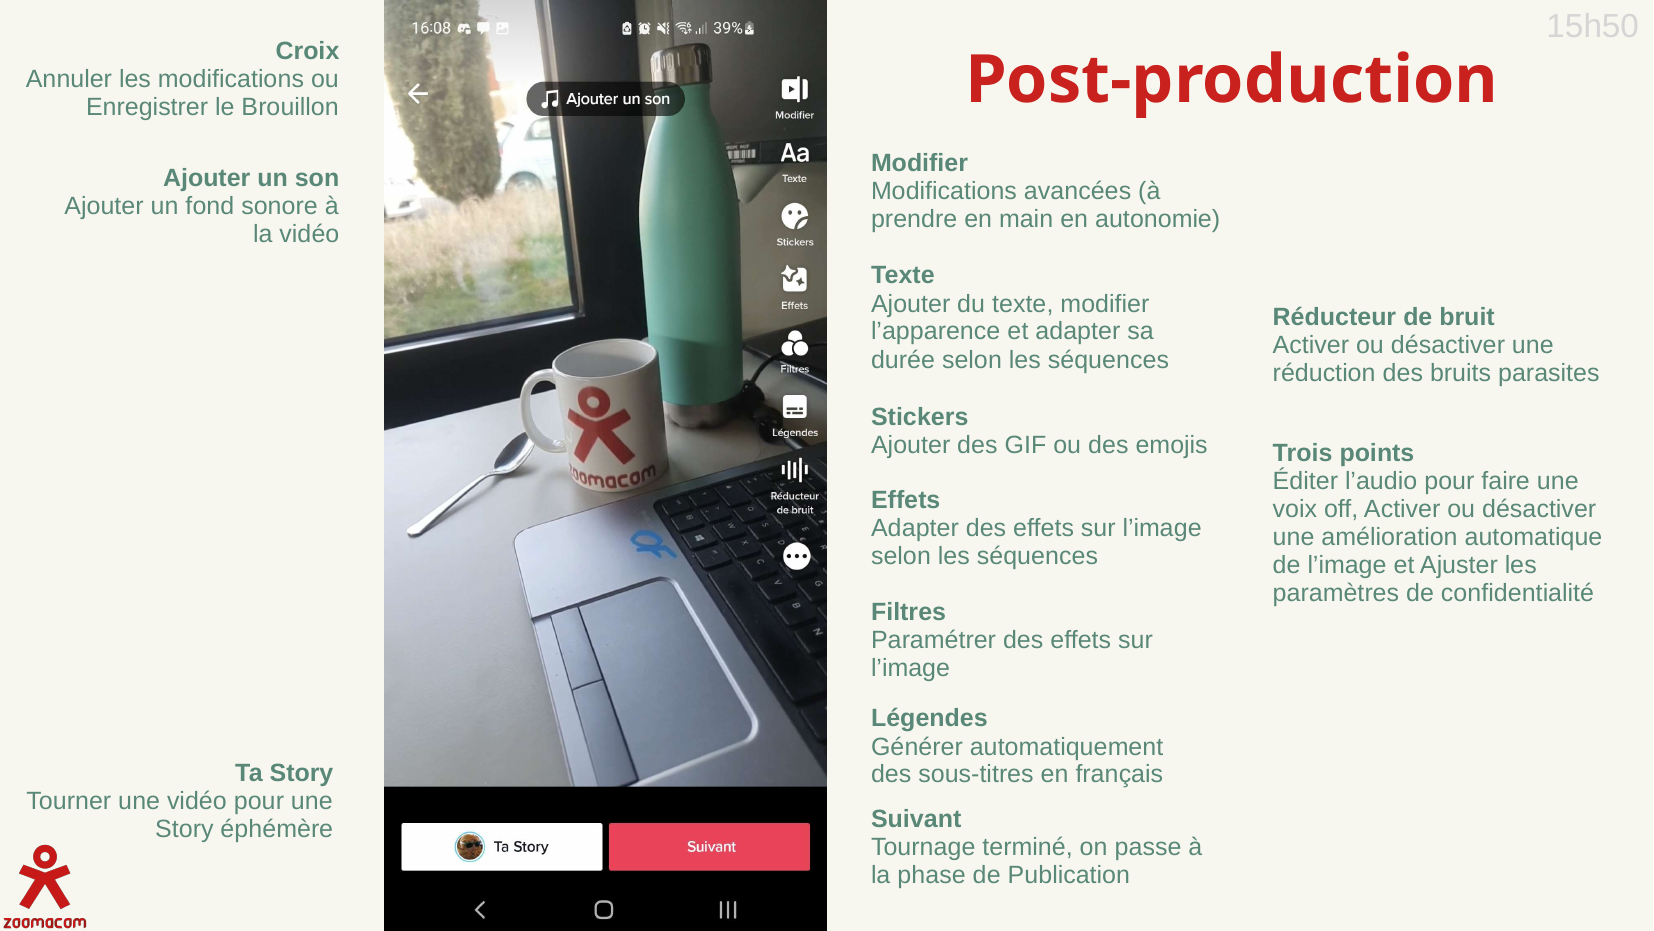

15h50
Post-production
Croix
Annuler les modifications ou Enregistrer le Brouillon
Modifier
Modifications avancées (à prendre en main en autonomie)
Ajouter un son
Ajouter un fond sonore à la vidéo
Texte
Ajouter du texte, modifier l’apparence et adapter sa durée selon les séquences
Réducteur de bruit
Activer ou désactiver une réduction des bruits parasites
Stickers
Ajouter des GIF ou des emojis
Trois points
Éditer l’audio pour faire une voix off, Activer ou désactiver une amélioration automatique de l’image et Ajuster les paramètres de confidentialité
Effets
Adapter des effets sur l’image selon les séquences
Filtres
Paramétrer des effets sur l’image
Légendes
Générer automatiquement des sous-titres en français
Ta Story
Tourner une vidéo pour une Story éphémère
Suivant
Tournage terminé, on passe à la phase de Publication